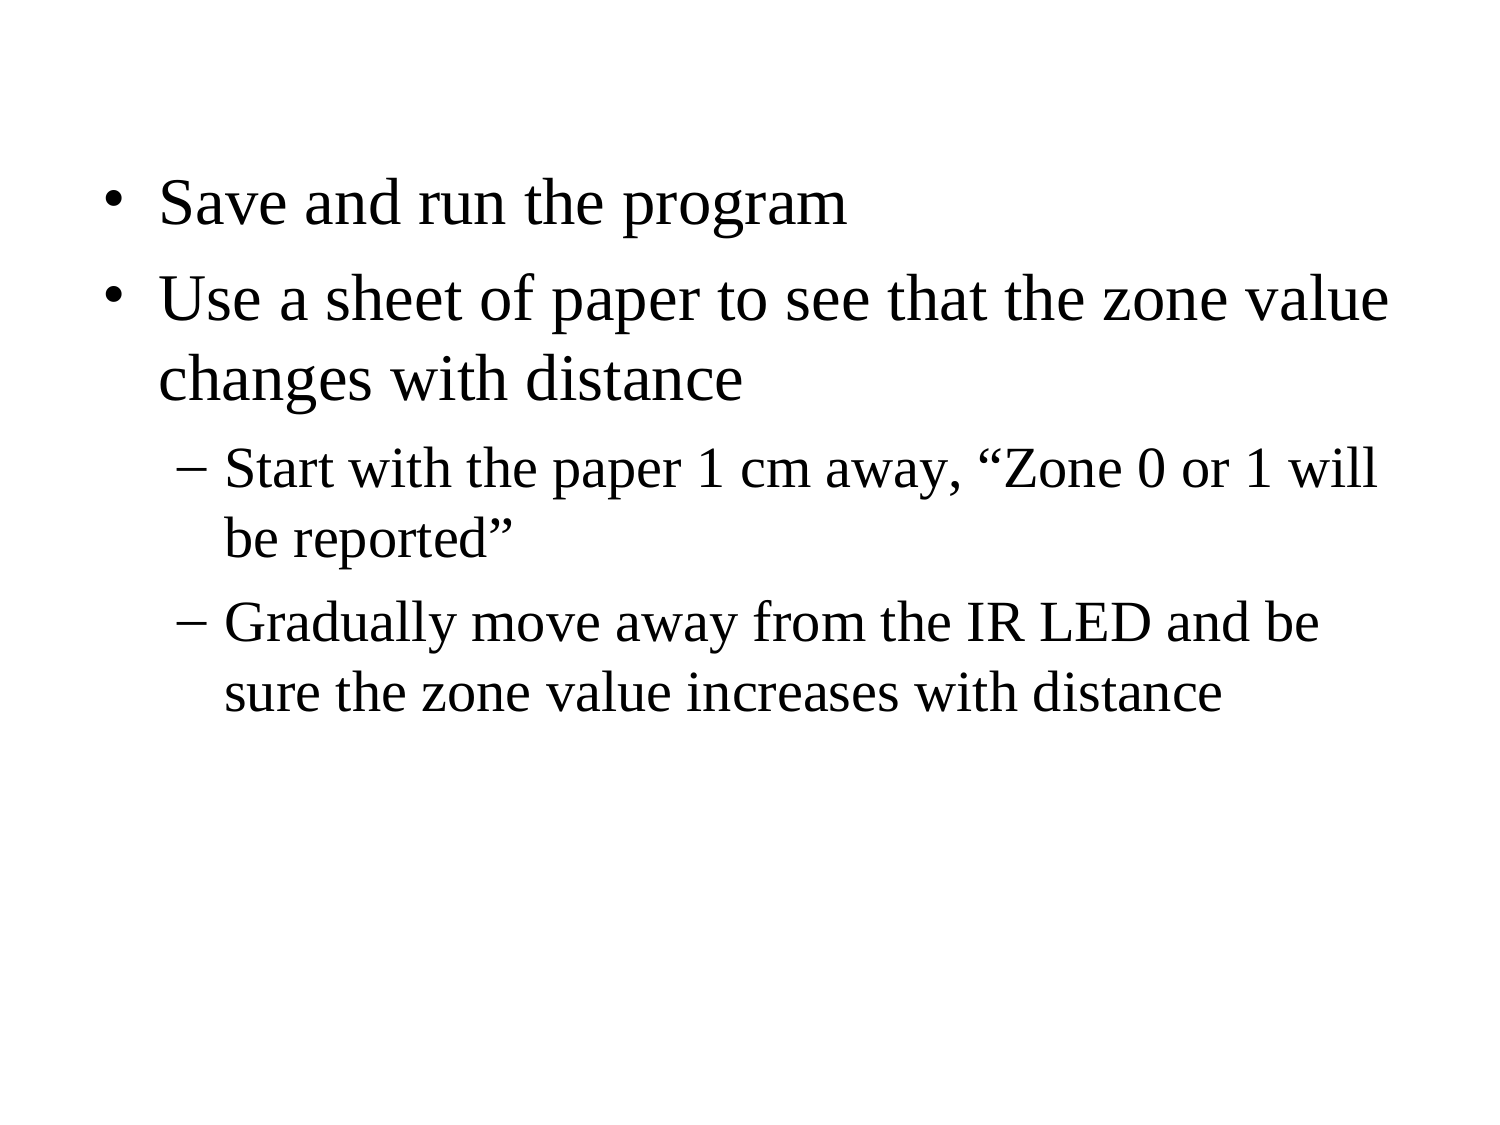

# Save and run the program
Use a sheet of paper to see that the zone value changes with distance
Start with the paper 1 cm away, “Zone 0 or 1 will be reported”
Gradually move away from the IR LED and be sure the zone value increases with distance